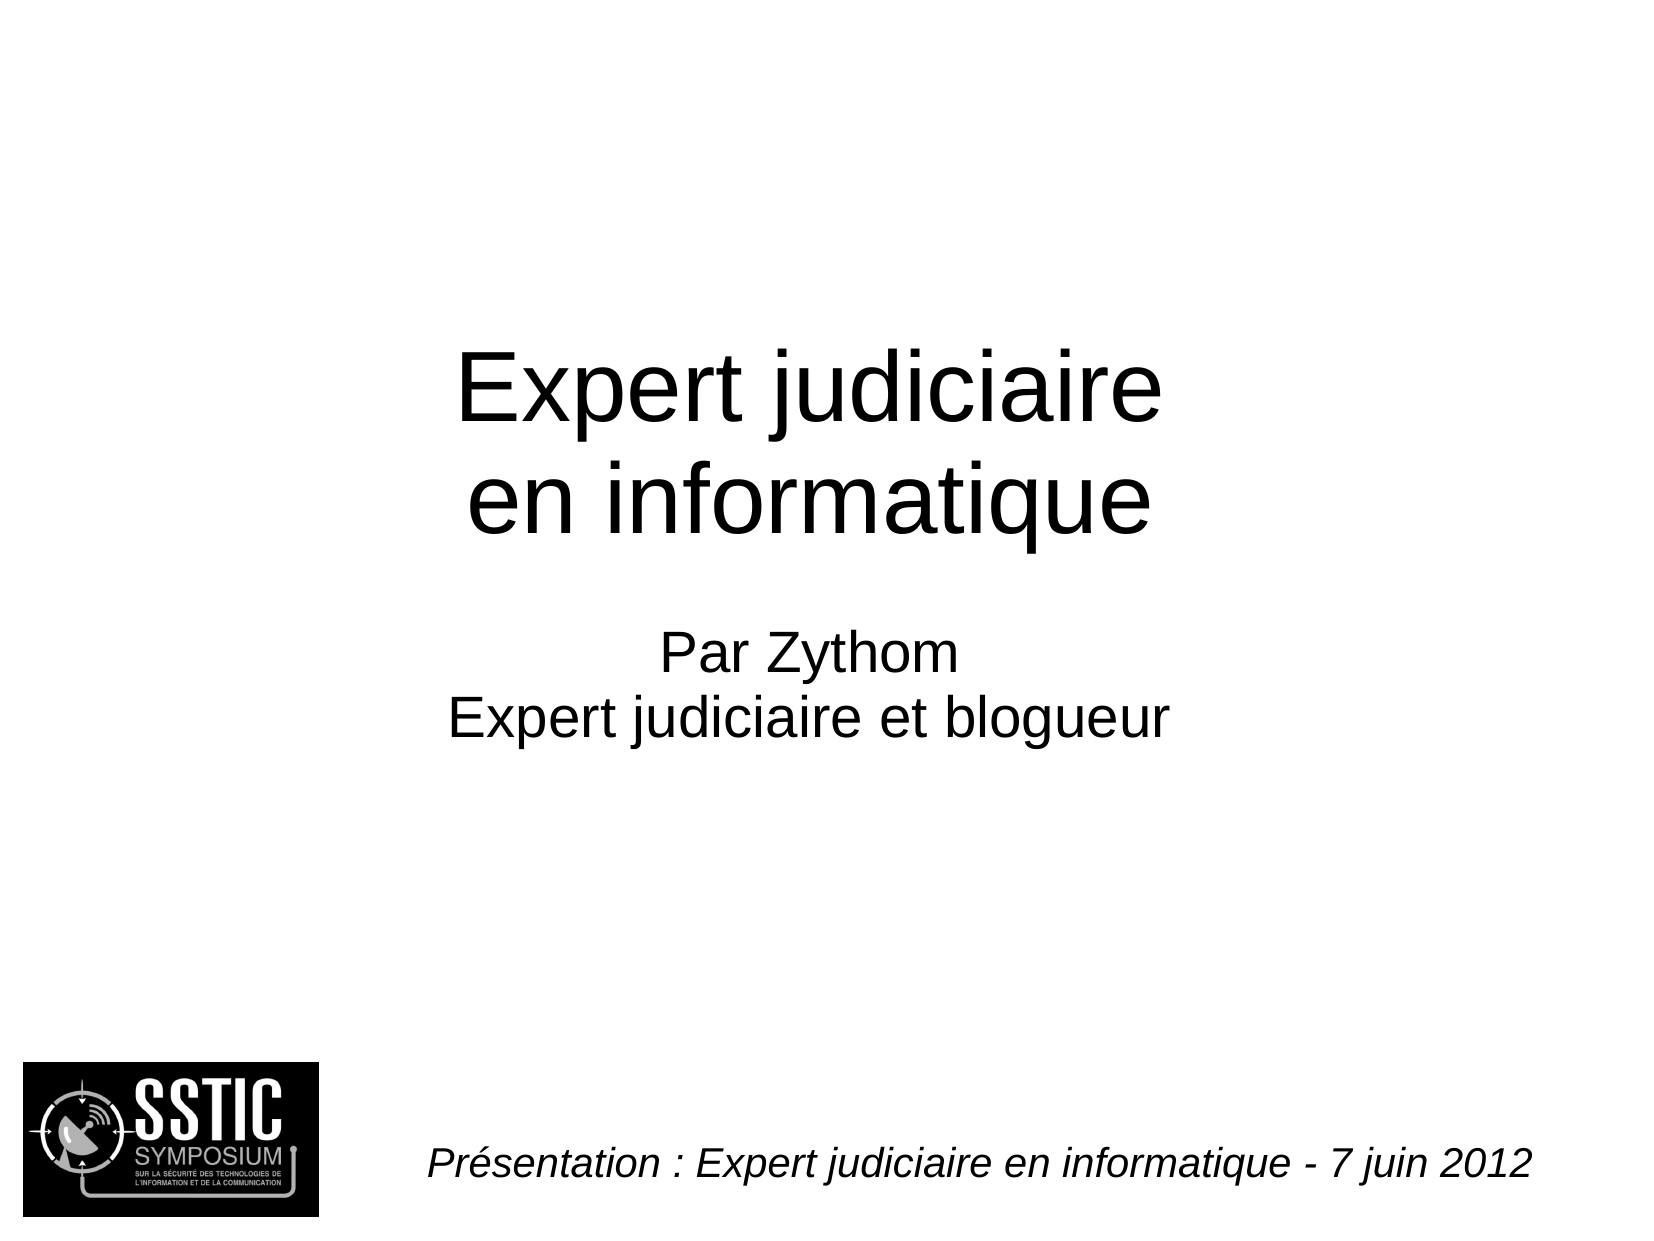

# Expert judiciaire
en informatique
Par Zythom
Expert judiciaire et blogueur
Présentation : Expert judiciaire en informatique - 7 juin 2012